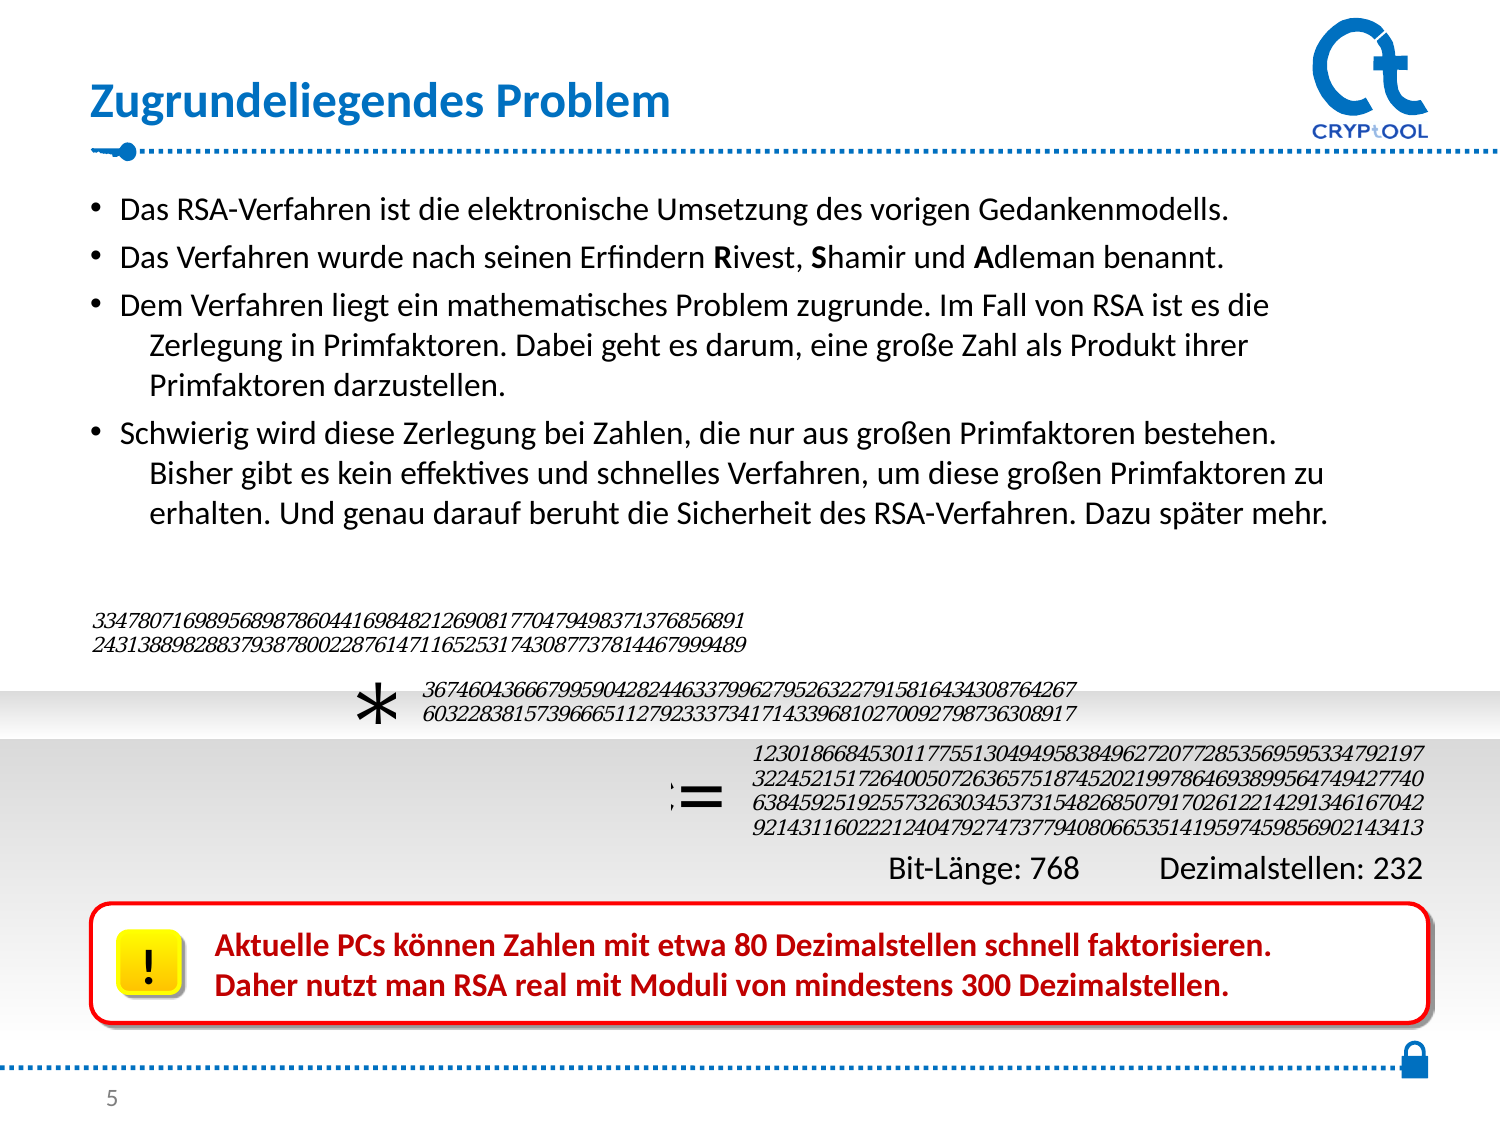

# Zugrundeliegendes Problem
Das RSA-Verfahren ist die elektronische Umsetzung des vorigen Gedankenmodells.
Das Verfahren wurde nach seinen Erfindern Rivest, Shamir und Adleman benannt.
Dem Verfahren liegt ein mathematisches Problem zugrunde. Im Fall von RSA ist es die Zerlegung in Primfaktoren. Dabei geht es darum, eine große Zahl als Produkt ihrer
Primfaktoren darzustellen.
Schwierig wird diese Zerlegung bei Zahlen, die nur aus großen Primfaktoren bestehen.
Bisher gibt es kein effektives und schnelles Verfahren, um diese großen Primfaktoren zu erhalten. Und genau darauf beruht die Sicherheit des RSA-Verfahren. Dazu später mehr.
Bit-Länge: 768
Dezimalstellen: 232
Aktuelle PCs können Zahlen mit etwa 80 Dezimalstellen schnell faktorisieren.
Daher nutzt man RSA real mit Moduli von mindestens 300 Dezimalstellen.
!